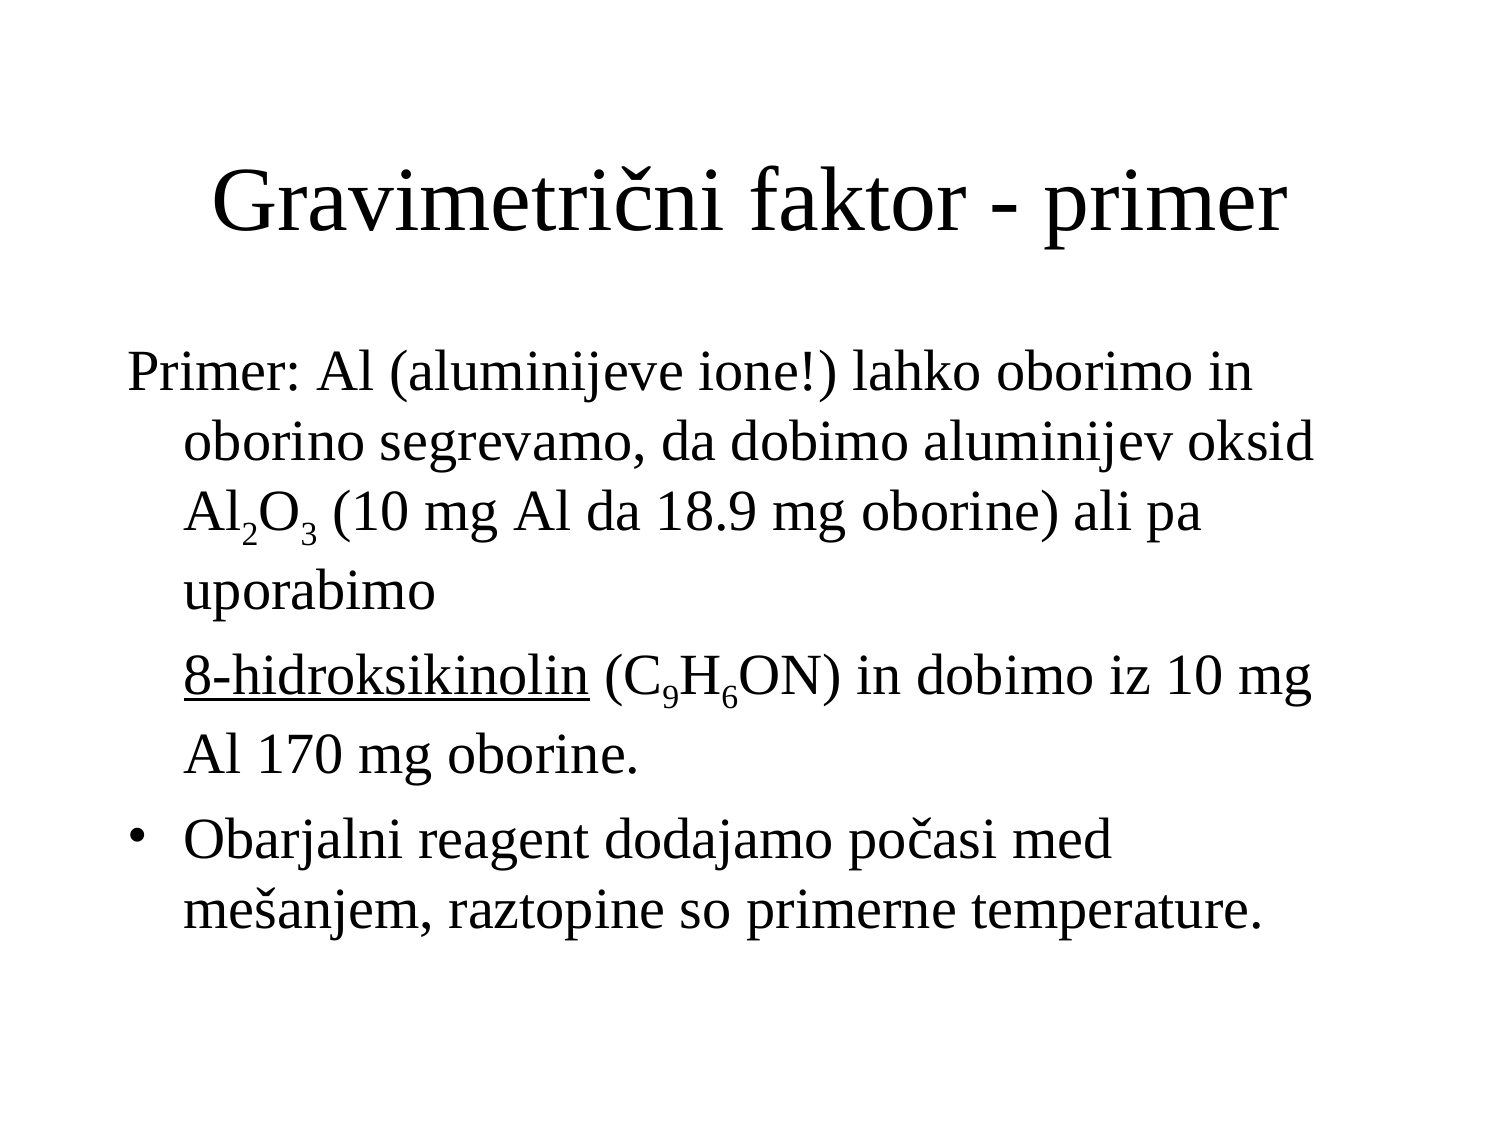

# Gravimetrični faktor - primer
Primer: Al (aluminijeve ione!) lahko oborimo in oborino segrevamo, da dobimo aluminijev oksid Al2O3 (10 mg Al da 18.9 mg oborine) ali pa uporabimo
	8-hidroksikinolin (C9H6ON) in dobimo iz 10 mg Al 170 mg oborine.
Obarjalni reagent dodajamo počasi med mešanjem, raztopine so primerne temperature.